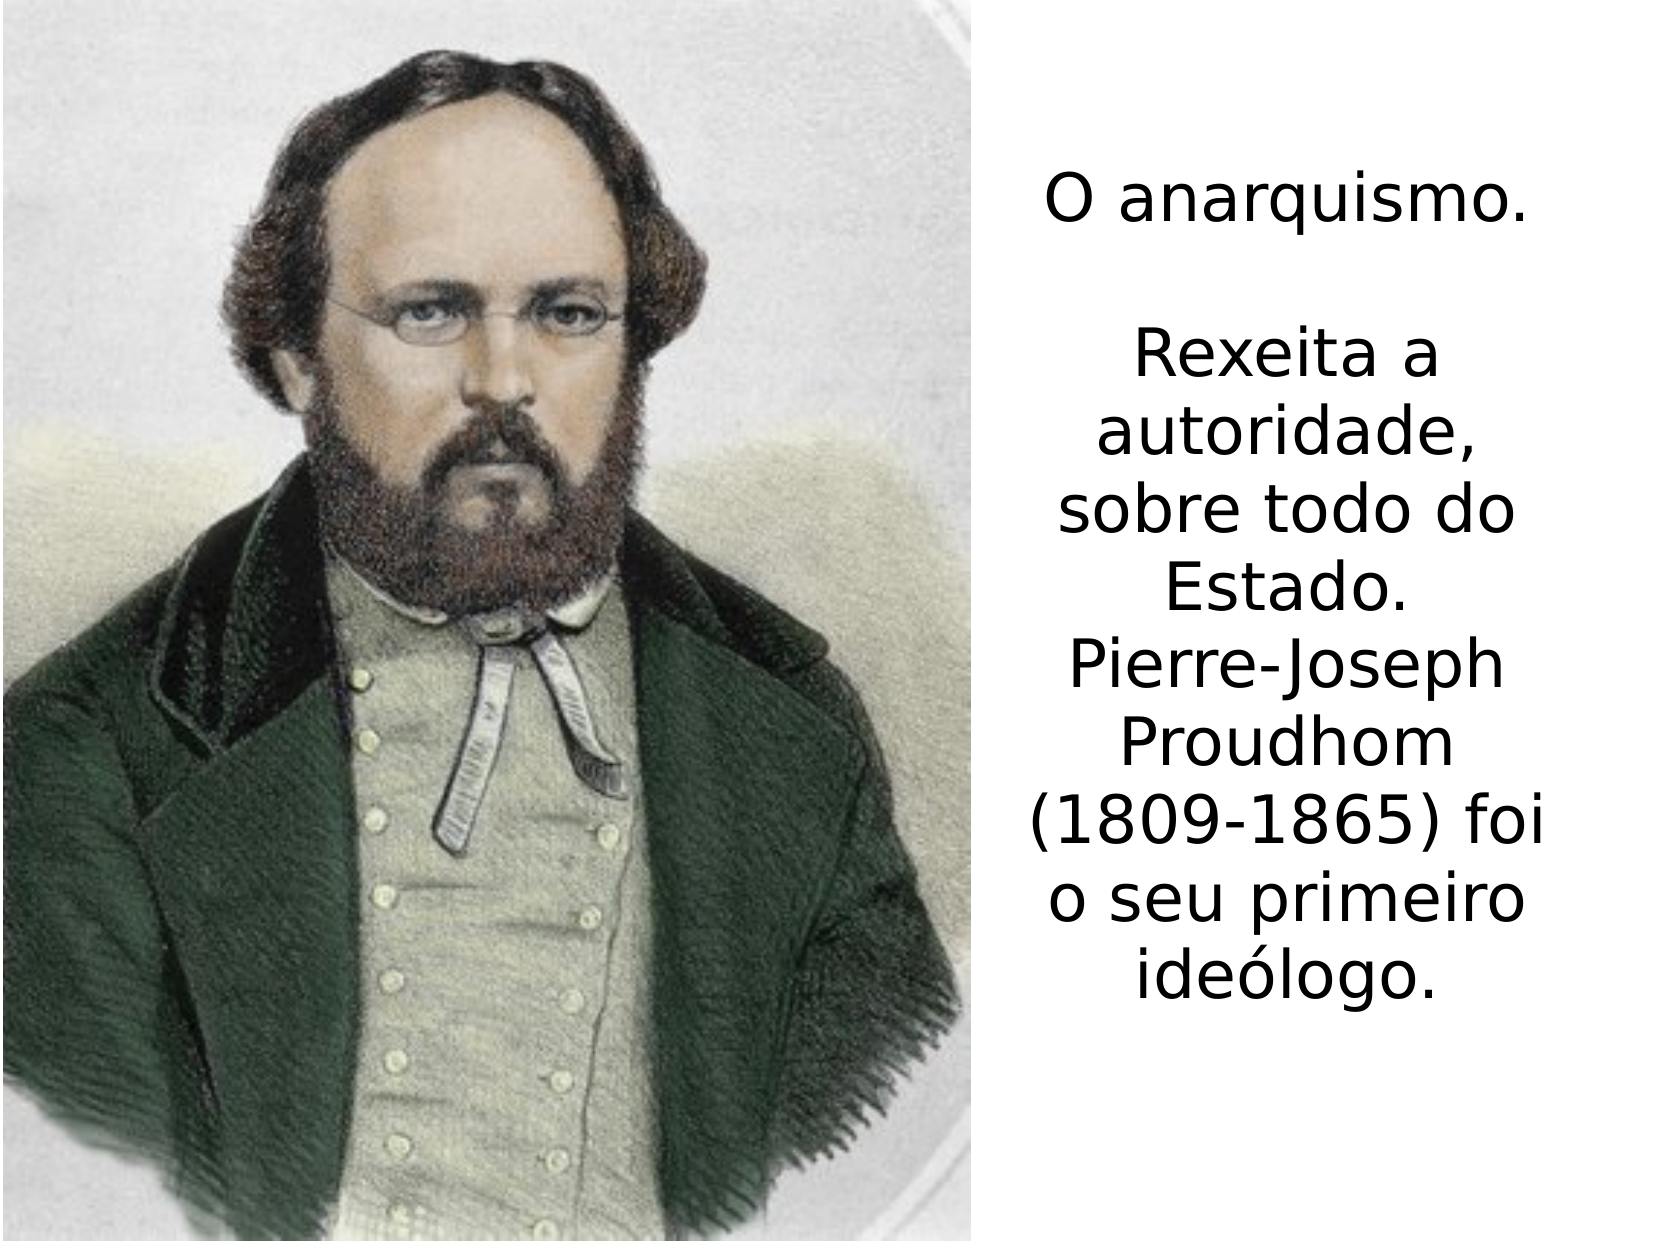

# O anarquismo.
Rexeita a autoridade, sobre todo do Estado.
Pierre-Joseph Proudhom (1809-1865) foi o seu primeiro ideólogo.